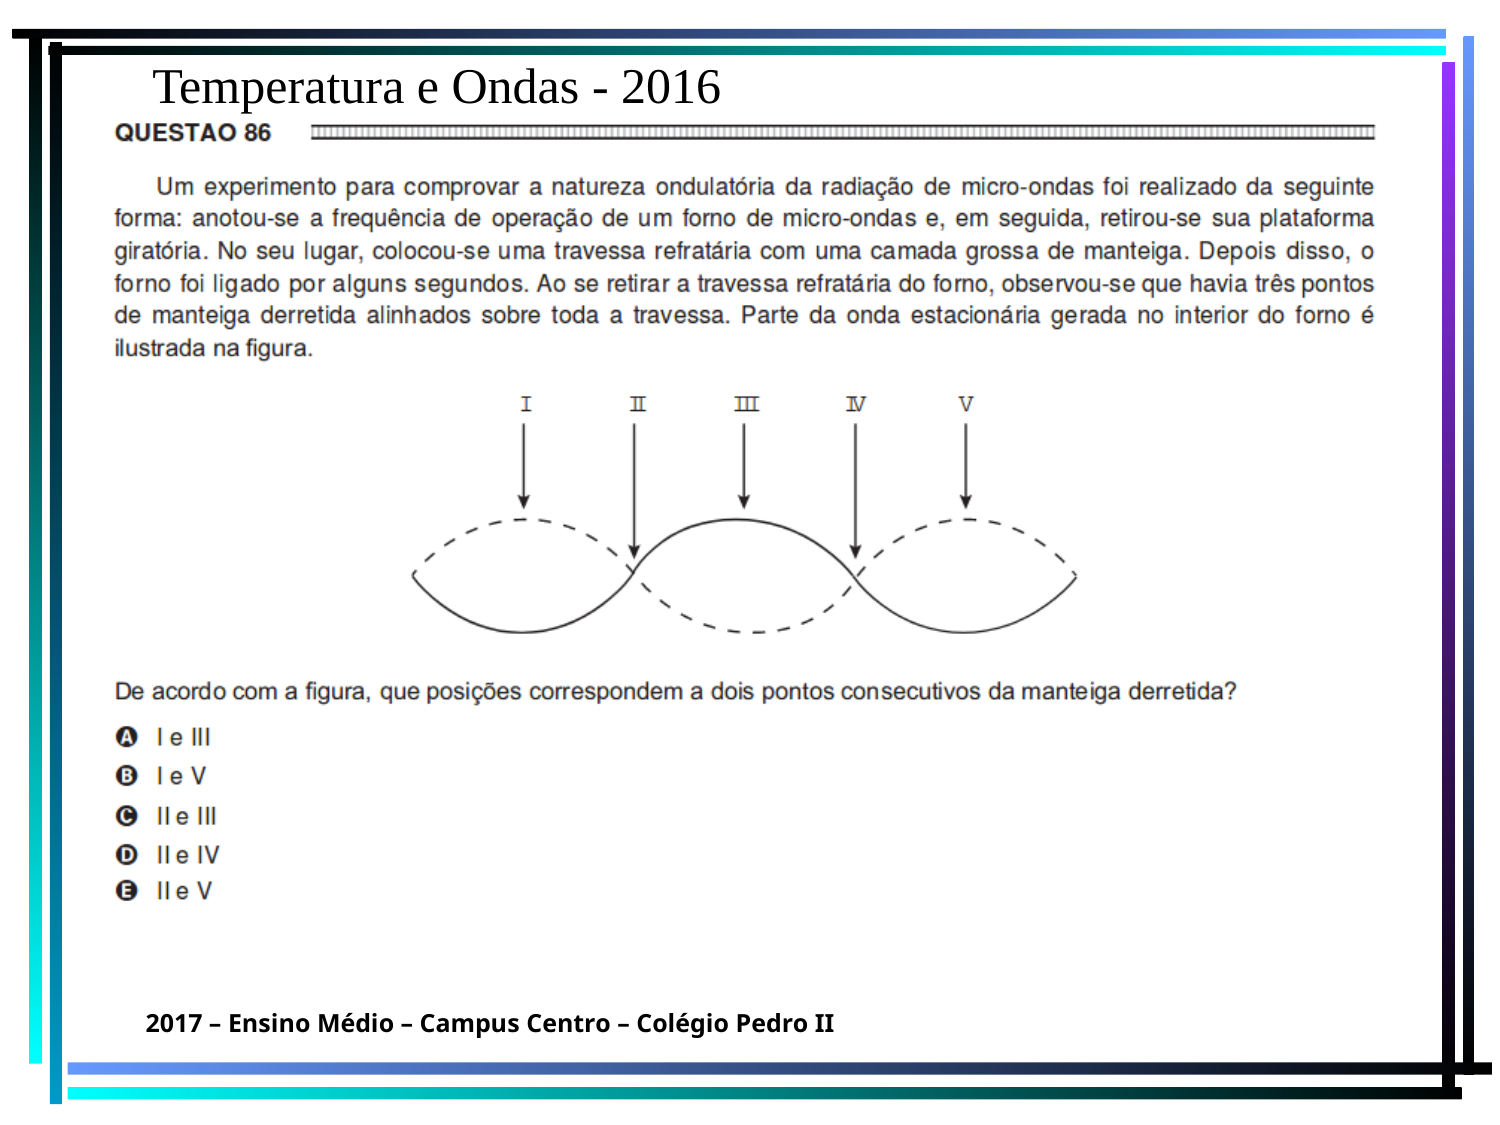

# Temperatura e Ondas - 2016
2017 – Ensino Médio – Campus Centro – Colégio Pedro II